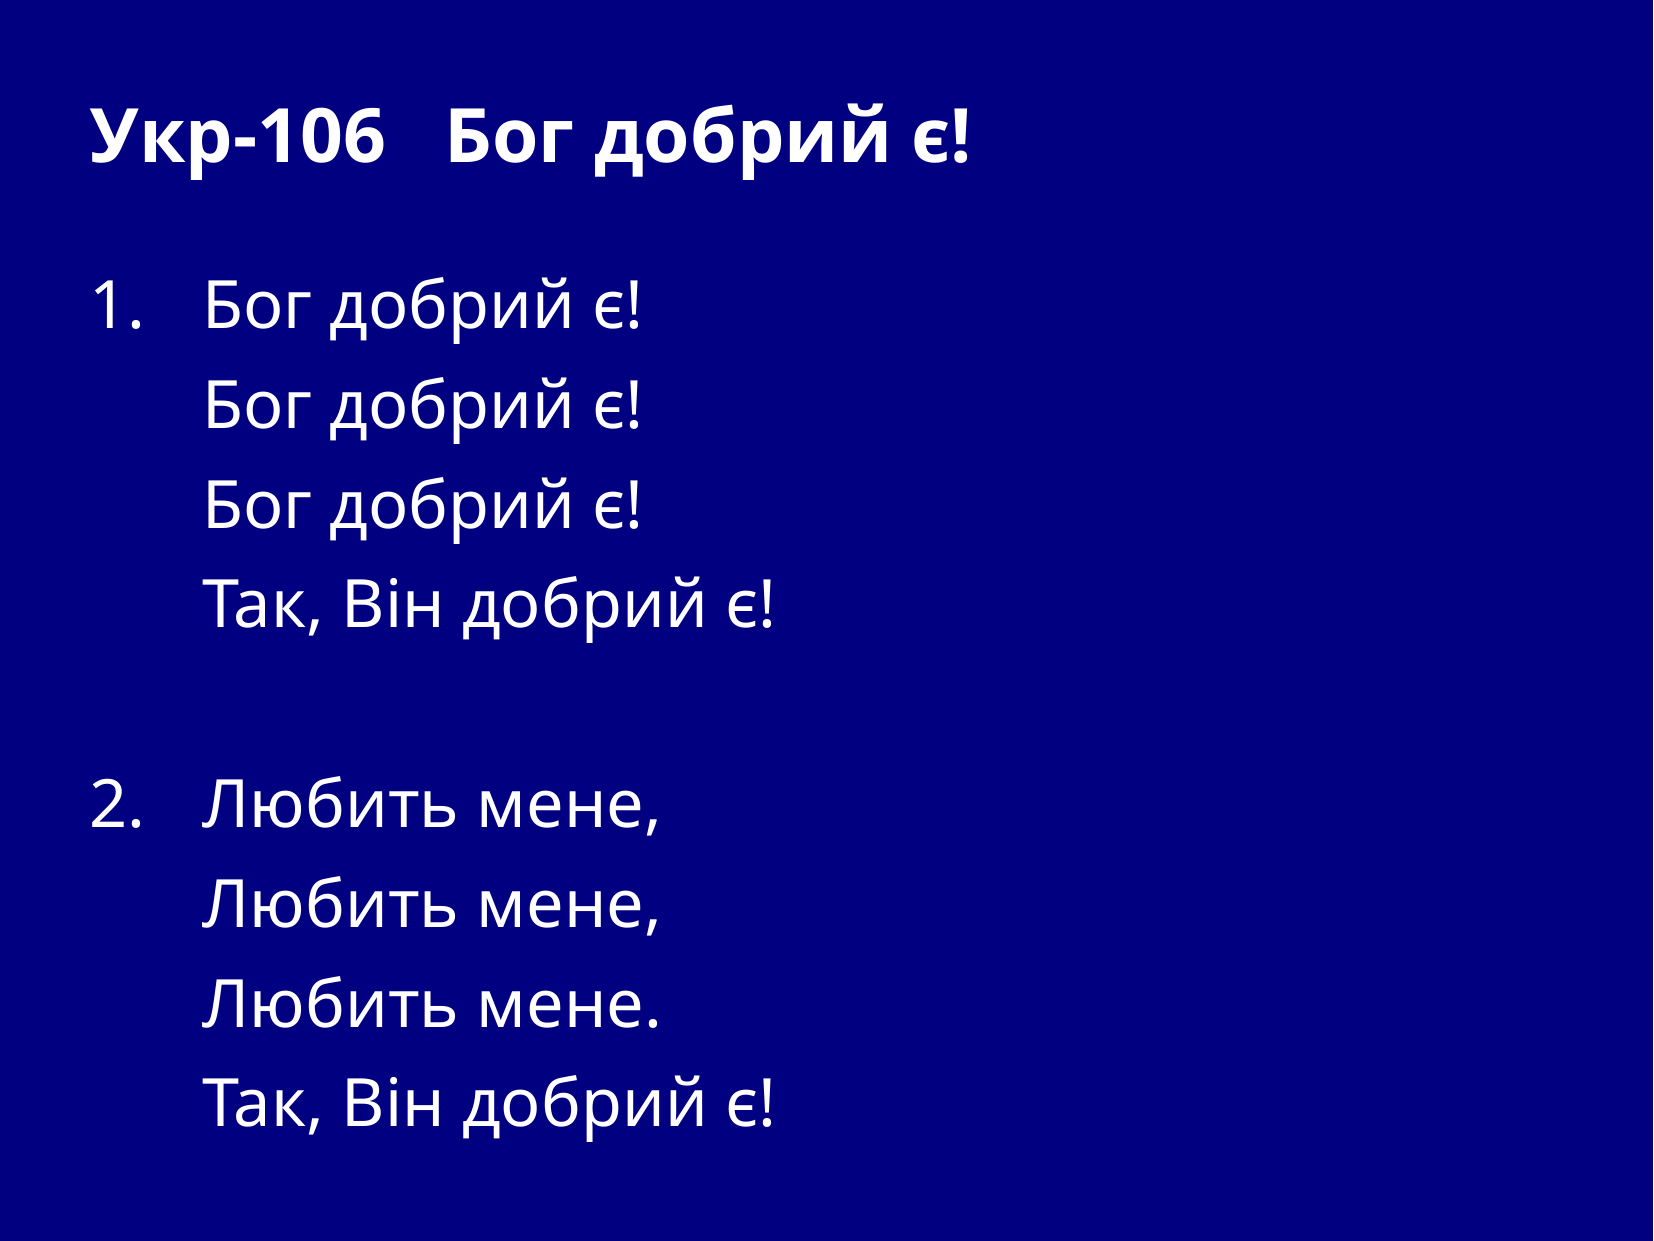

Укр-106 Бог добрий є!
1.	Бог добрий є!
	Бог добрий є!
	Бог добрий є!
	Так, Він добрий є!
2.	Любить мене,
	Любить мене,
	Любить мене.
	Так, Він добрий є!